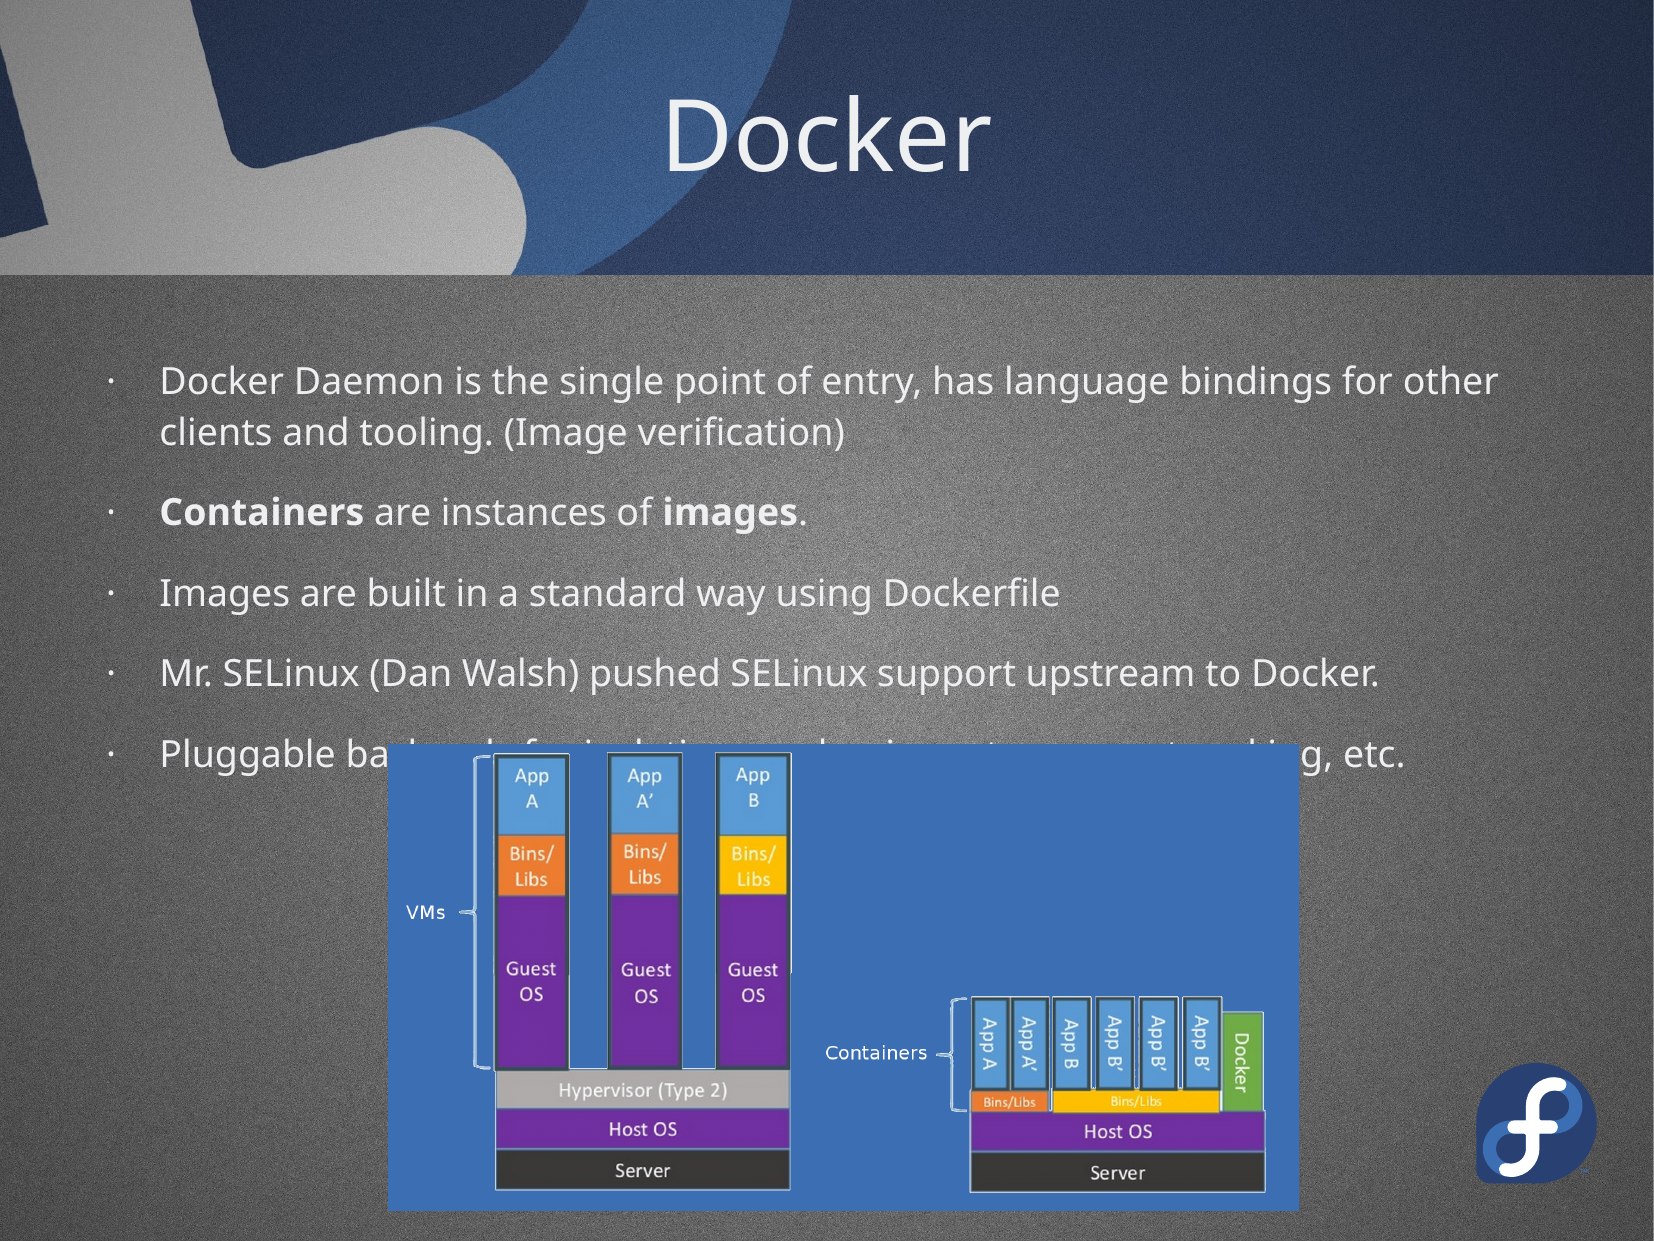

# Docker
Docker Daemon is the single point of entry, has language bindings for other clients and tooling. (Image verification)
Containers are instances of images.
Images are built in a standard way using Dockerfile
Mr. SELinux (Dan Walsh) pushed SELinux support upstream to Docker.
Pluggable backends for isolation mechanism, storage, networking, etc.